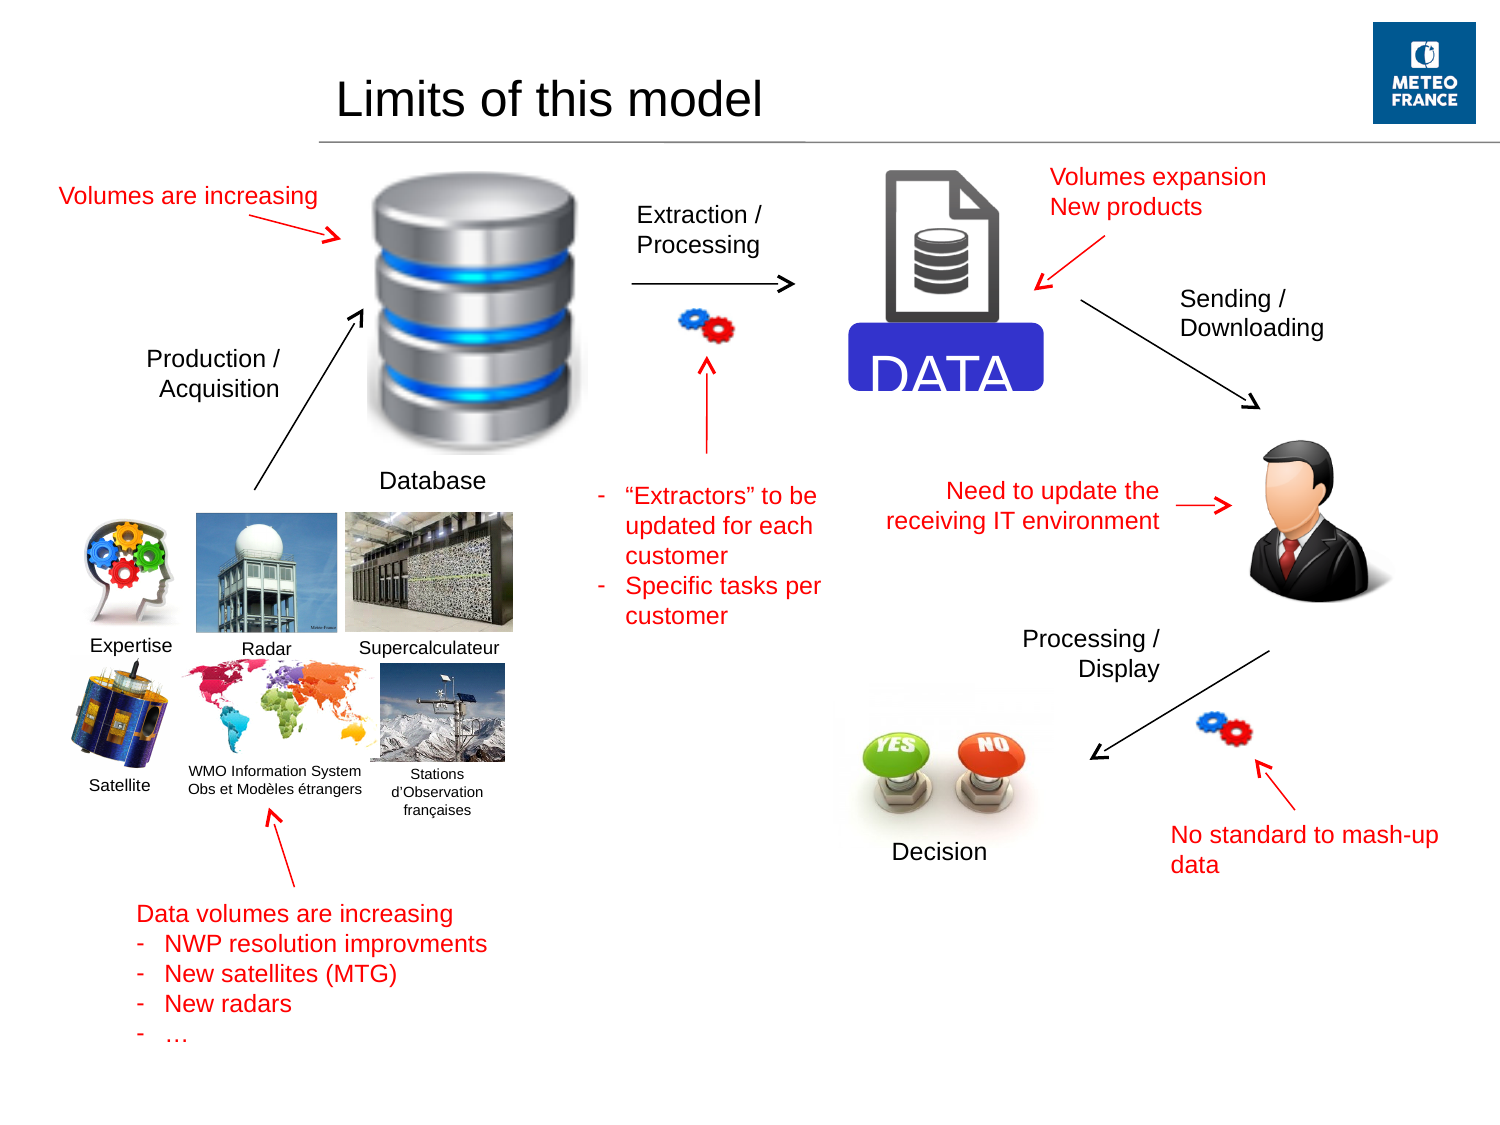

# Limits of this model
Volumes expansion
New products
DATA
Volumes are increasing
Extraction / Processing
DATA
Sending / Downloading
Production / Acquisition
Database
Need to update the receiving IT environment
“Extractors” to be updated for each customer
Specific tasks per customer
Processing / Display
No standard to mash-up data
Decision
Data volumes are increasing
NWP resolution improvments
New satellites (MTG)
New radars
…